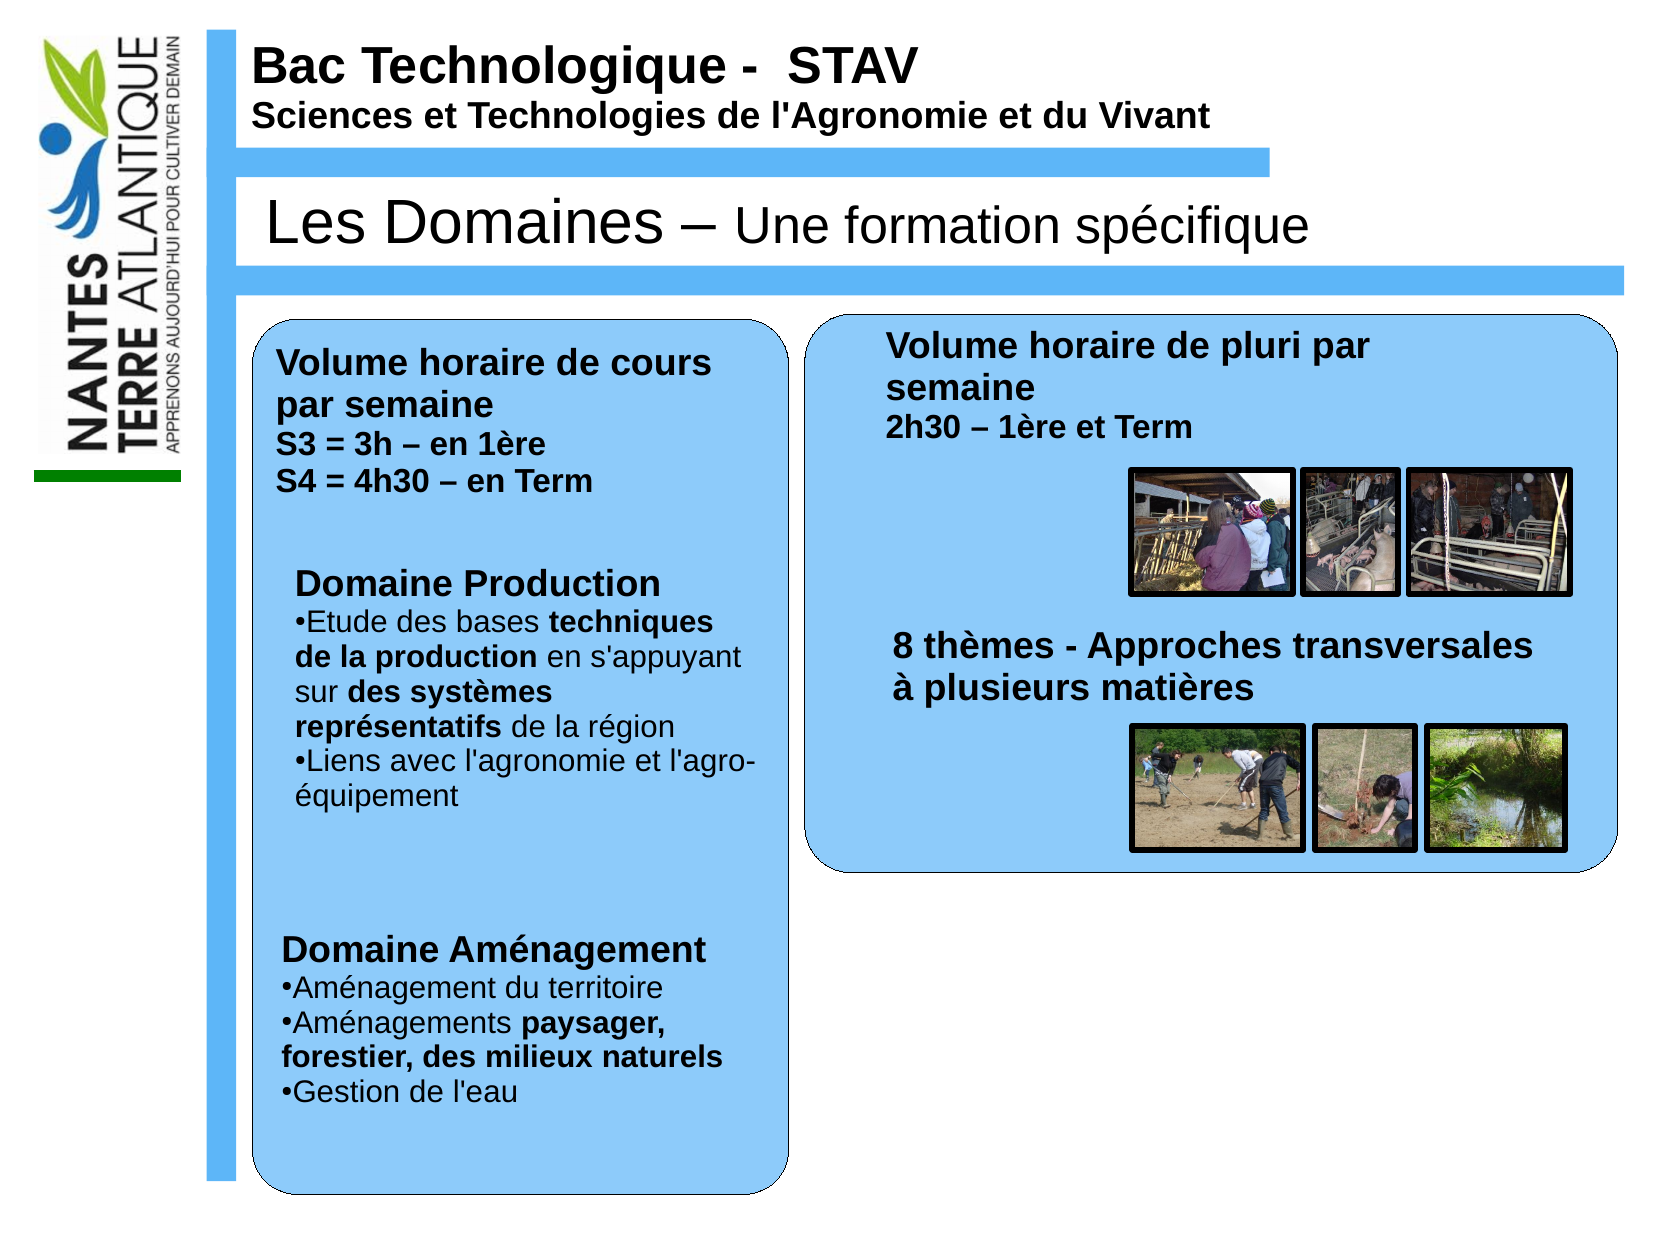

# Les Domaines – Une formation spécifique
Volume horaire de pluri par semaine
2h30 – 1ère et Term
Volume horaire de cours par semaine
S3 = 3h – en 1ère
S4 = 4h30 – en Term
Domaine Production
Etude des bases techniques de la production en s'appuyant sur des systèmes représentatifs de la région
Liens avec l'agronomie et l'agro-équipement
8 thèmes - Approches transversales à plusieurs matières
Domaine Aménagement
Aménagement du territoire
Aménagements paysager, forestier, des milieux naturels
Gestion de l'eau